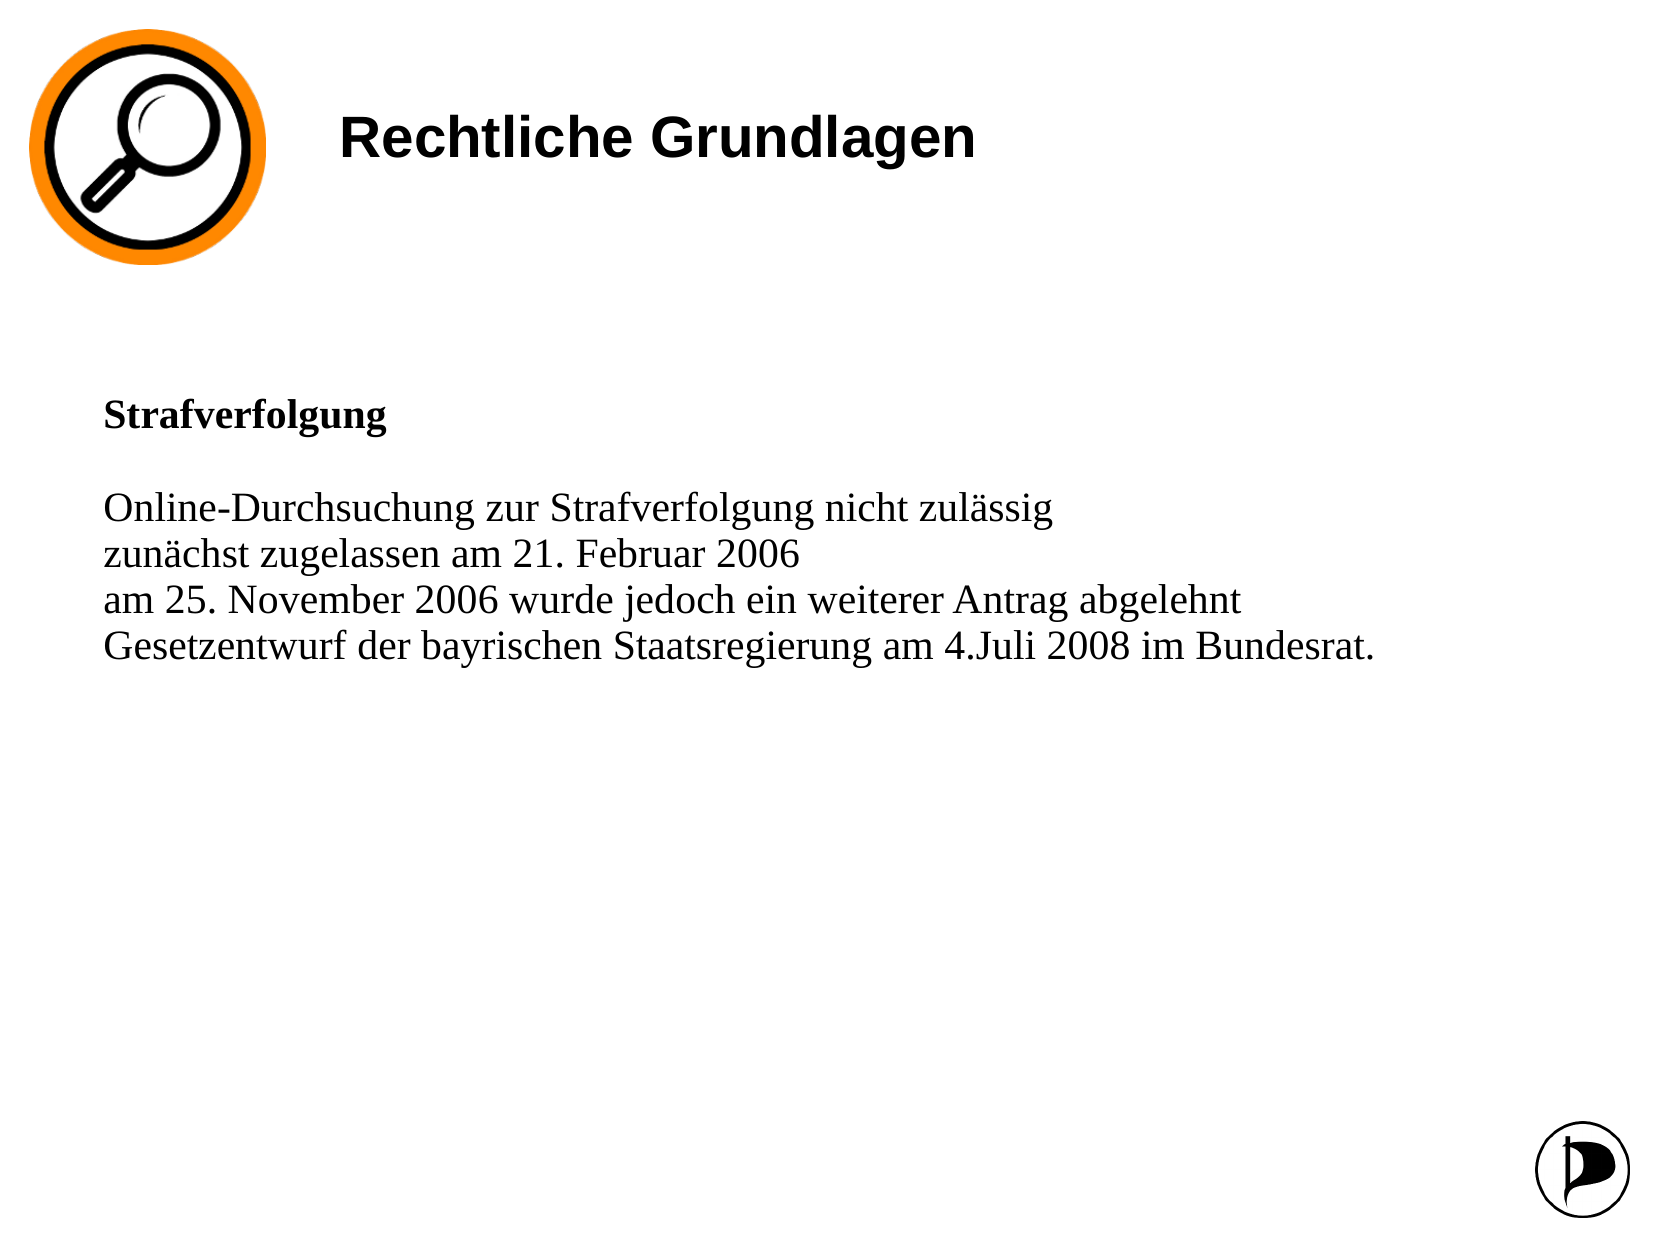

Rechtliche Grundlagen
Strafverfolgung
Online-Durchsuchung zur Strafverfolgung nicht zulässig
zunächst zugelassen am 21. Februar 2006
am 25. November 2006 wurde jedoch ein weiterer Antrag abgelehnt
Gesetzentwurf der bayrischen Staatsregierung am 4.Juli 2008 im Bundesrat.